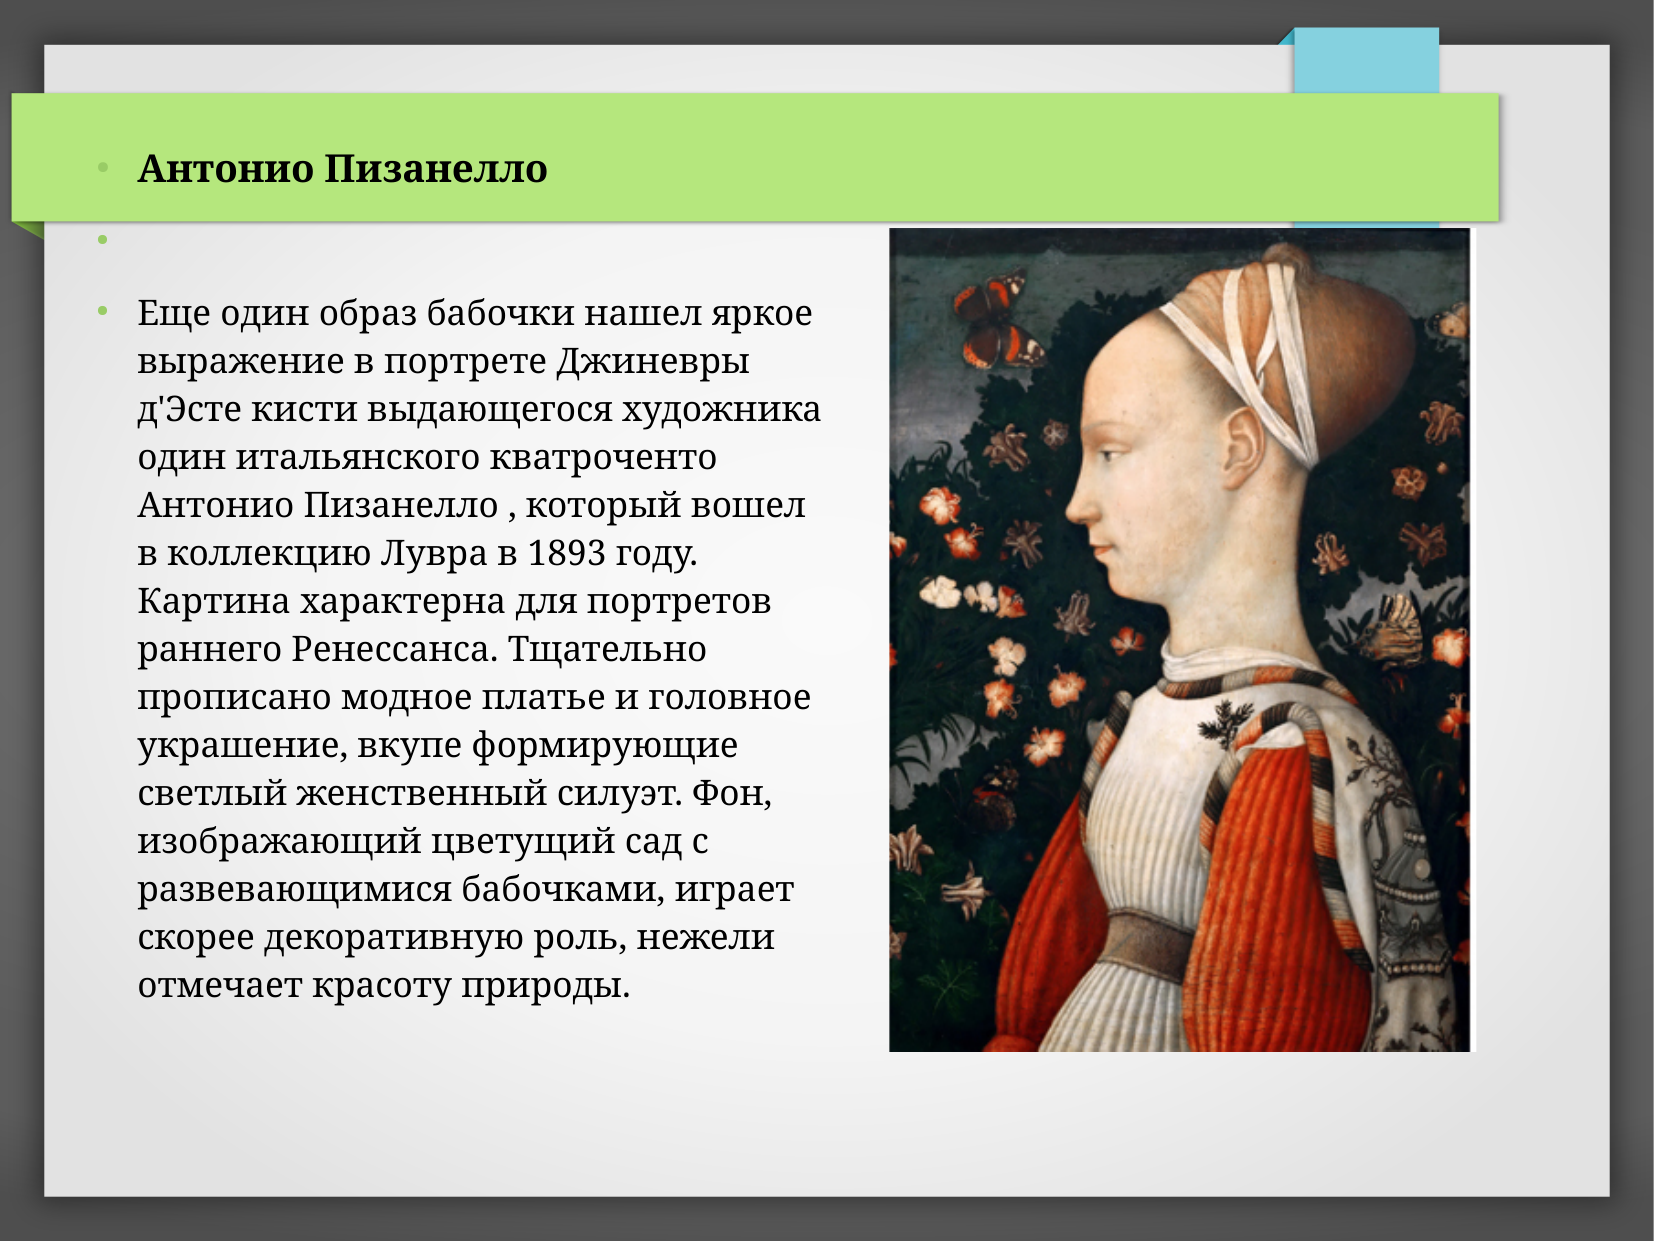

#
Антонио Пизанелло
Еще один образ бабочки нашел яркое выражение в портрете Джиневры д'Эсте кисти выдающегося художника один итальянского кватроченто Антонио Пизанелло , который вошел в коллекцию Лувра в 1893 году. Картина характерна для портретов раннего Ренессанса. Тщательно прописано модное платье и головное украшение, вкупе формирующие светлый женственный силуэт. Фон, изображающий цветущий сад с развевающимися бабочками, играет скорее декоративную роль, нежели отмечает красоту природы.